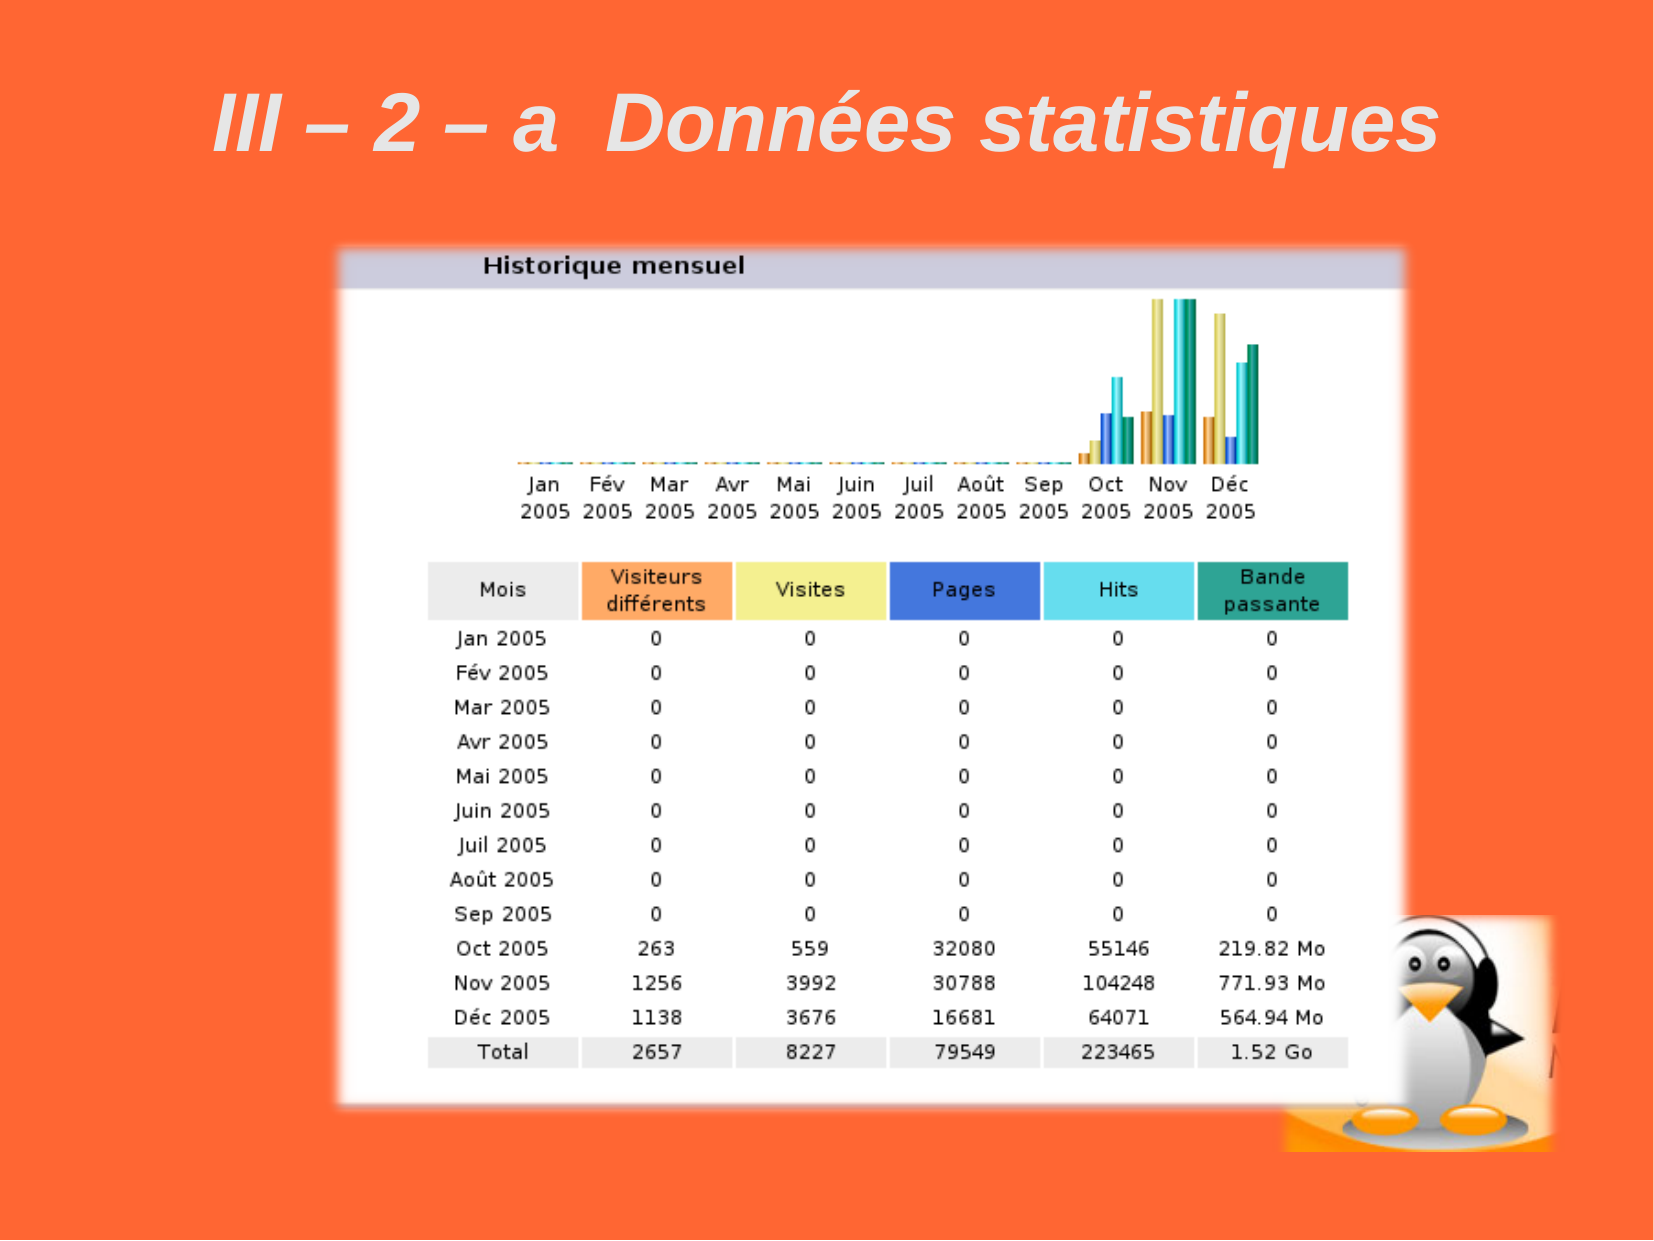

# III – 2 – a Données statistiques